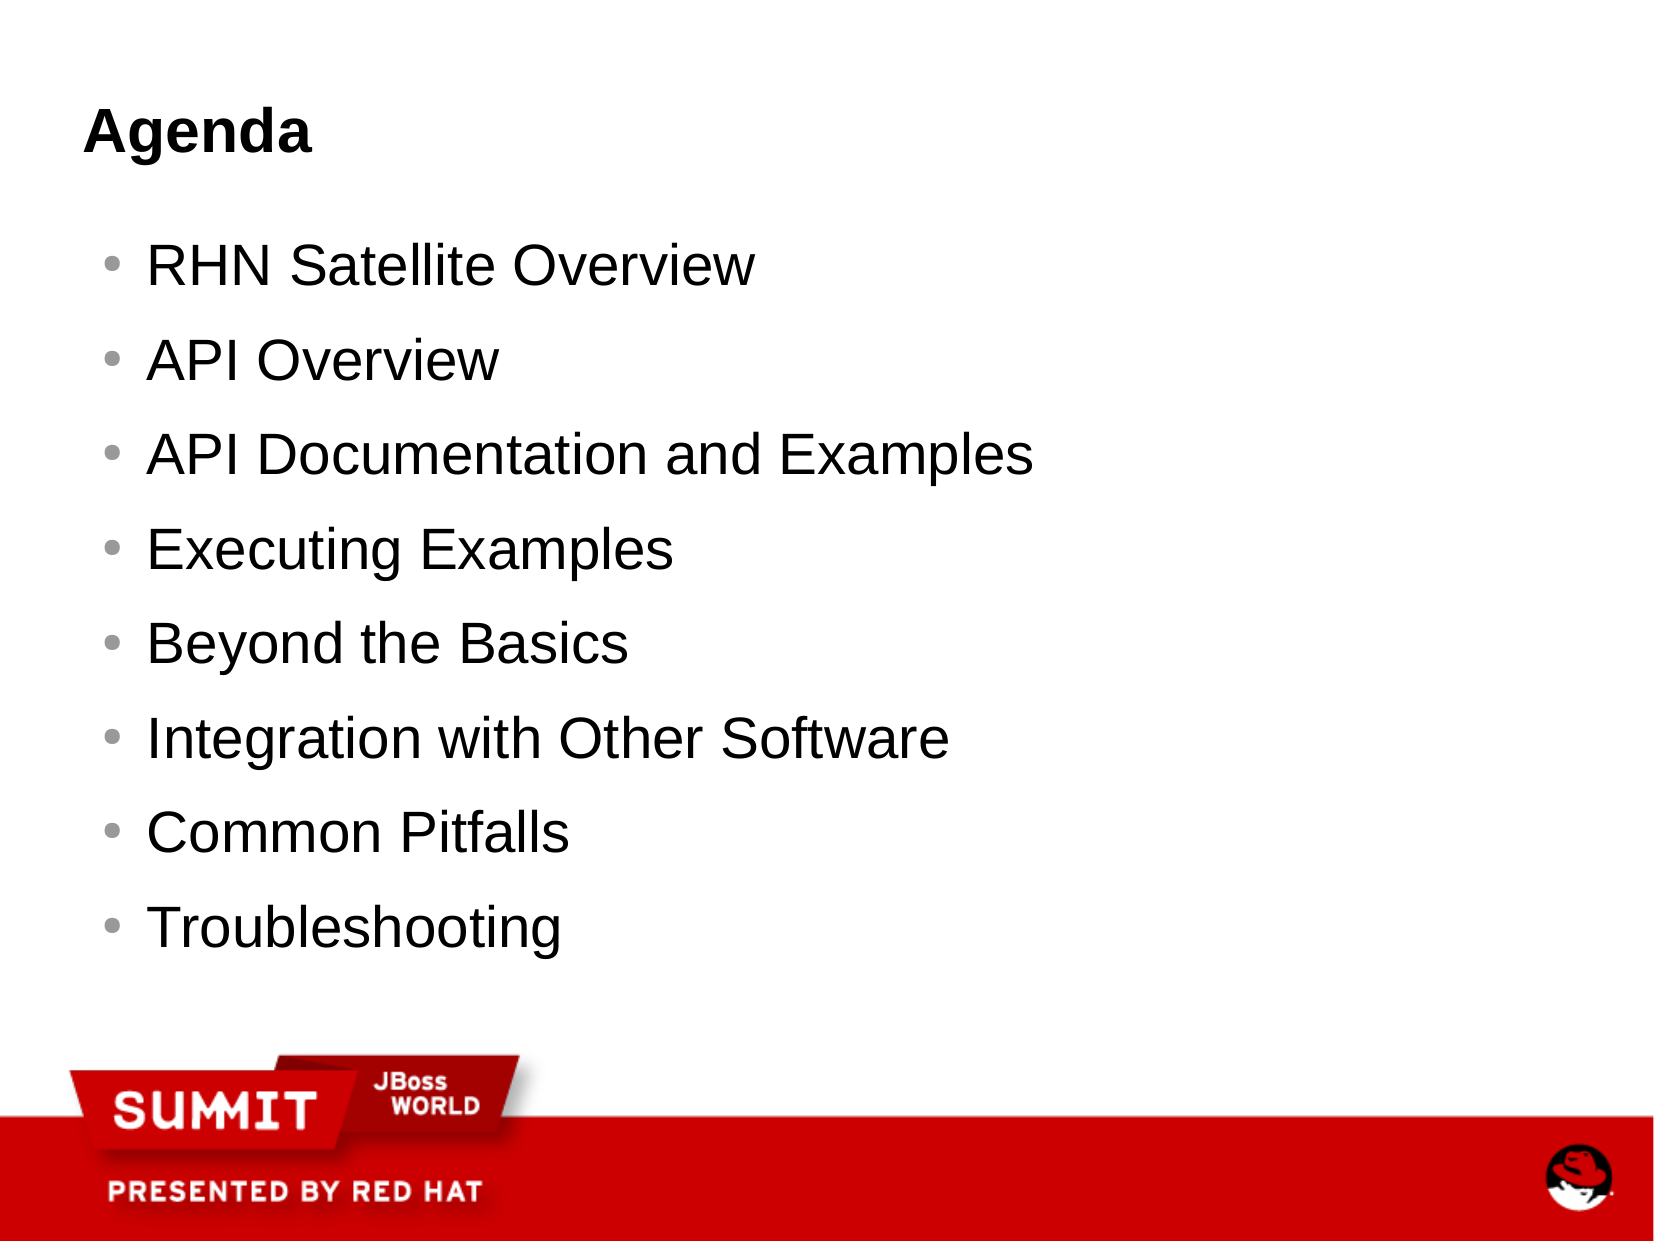

# Agenda
RHN Satellite Overview
API Overview
API Documentation and Examples
Executing Examples
Beyond the Basics
Integration with Other Software
Common Pitfalls
Troubleshooting